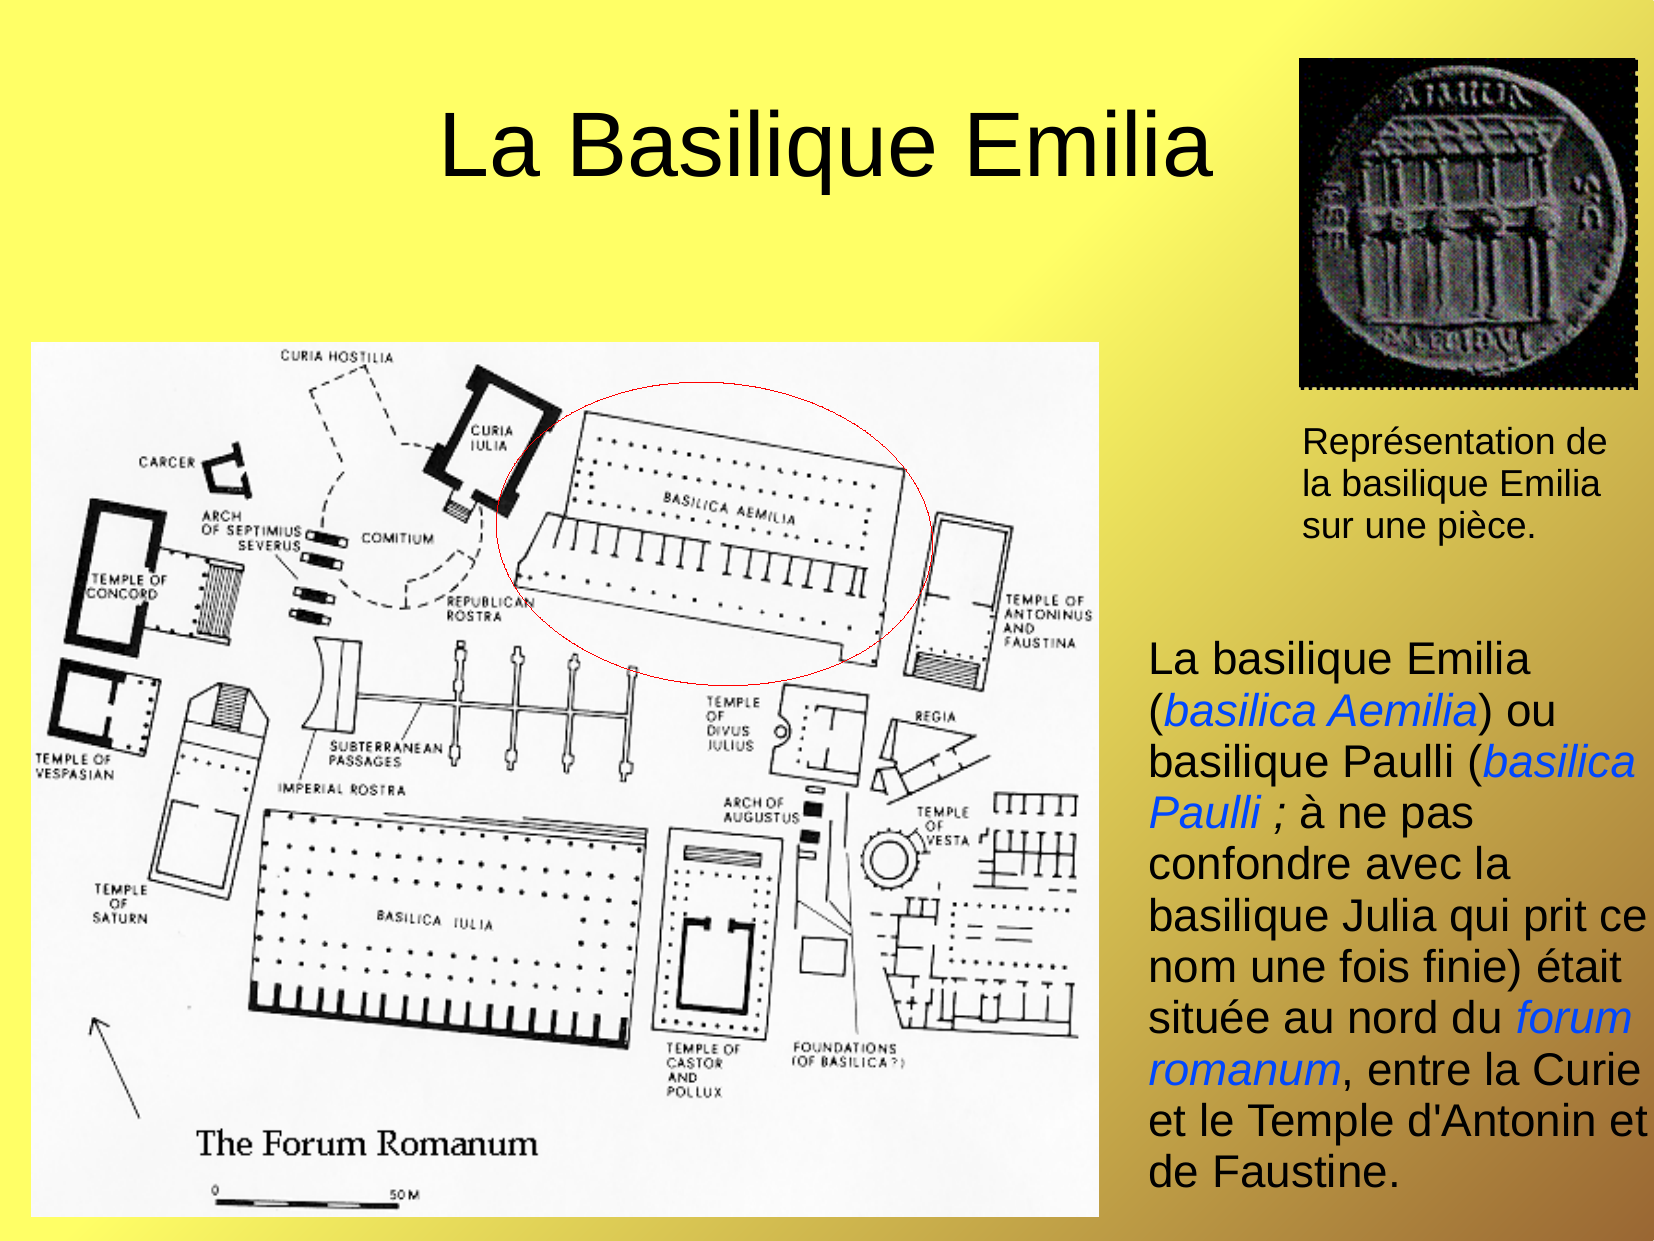

# La Basilique Emilia
Représentation de la basilique Emilia sur une pièce.
La basilique Emilia (basilica Aemilia) ou basilique Paulli (basilica Paulli ; à ne pas confondre avec la basilique Julia qui prit ce nom une fois finie) était située au nord du forum romanum, entre la Curie et le Temple d'Antonin et de Faustine.